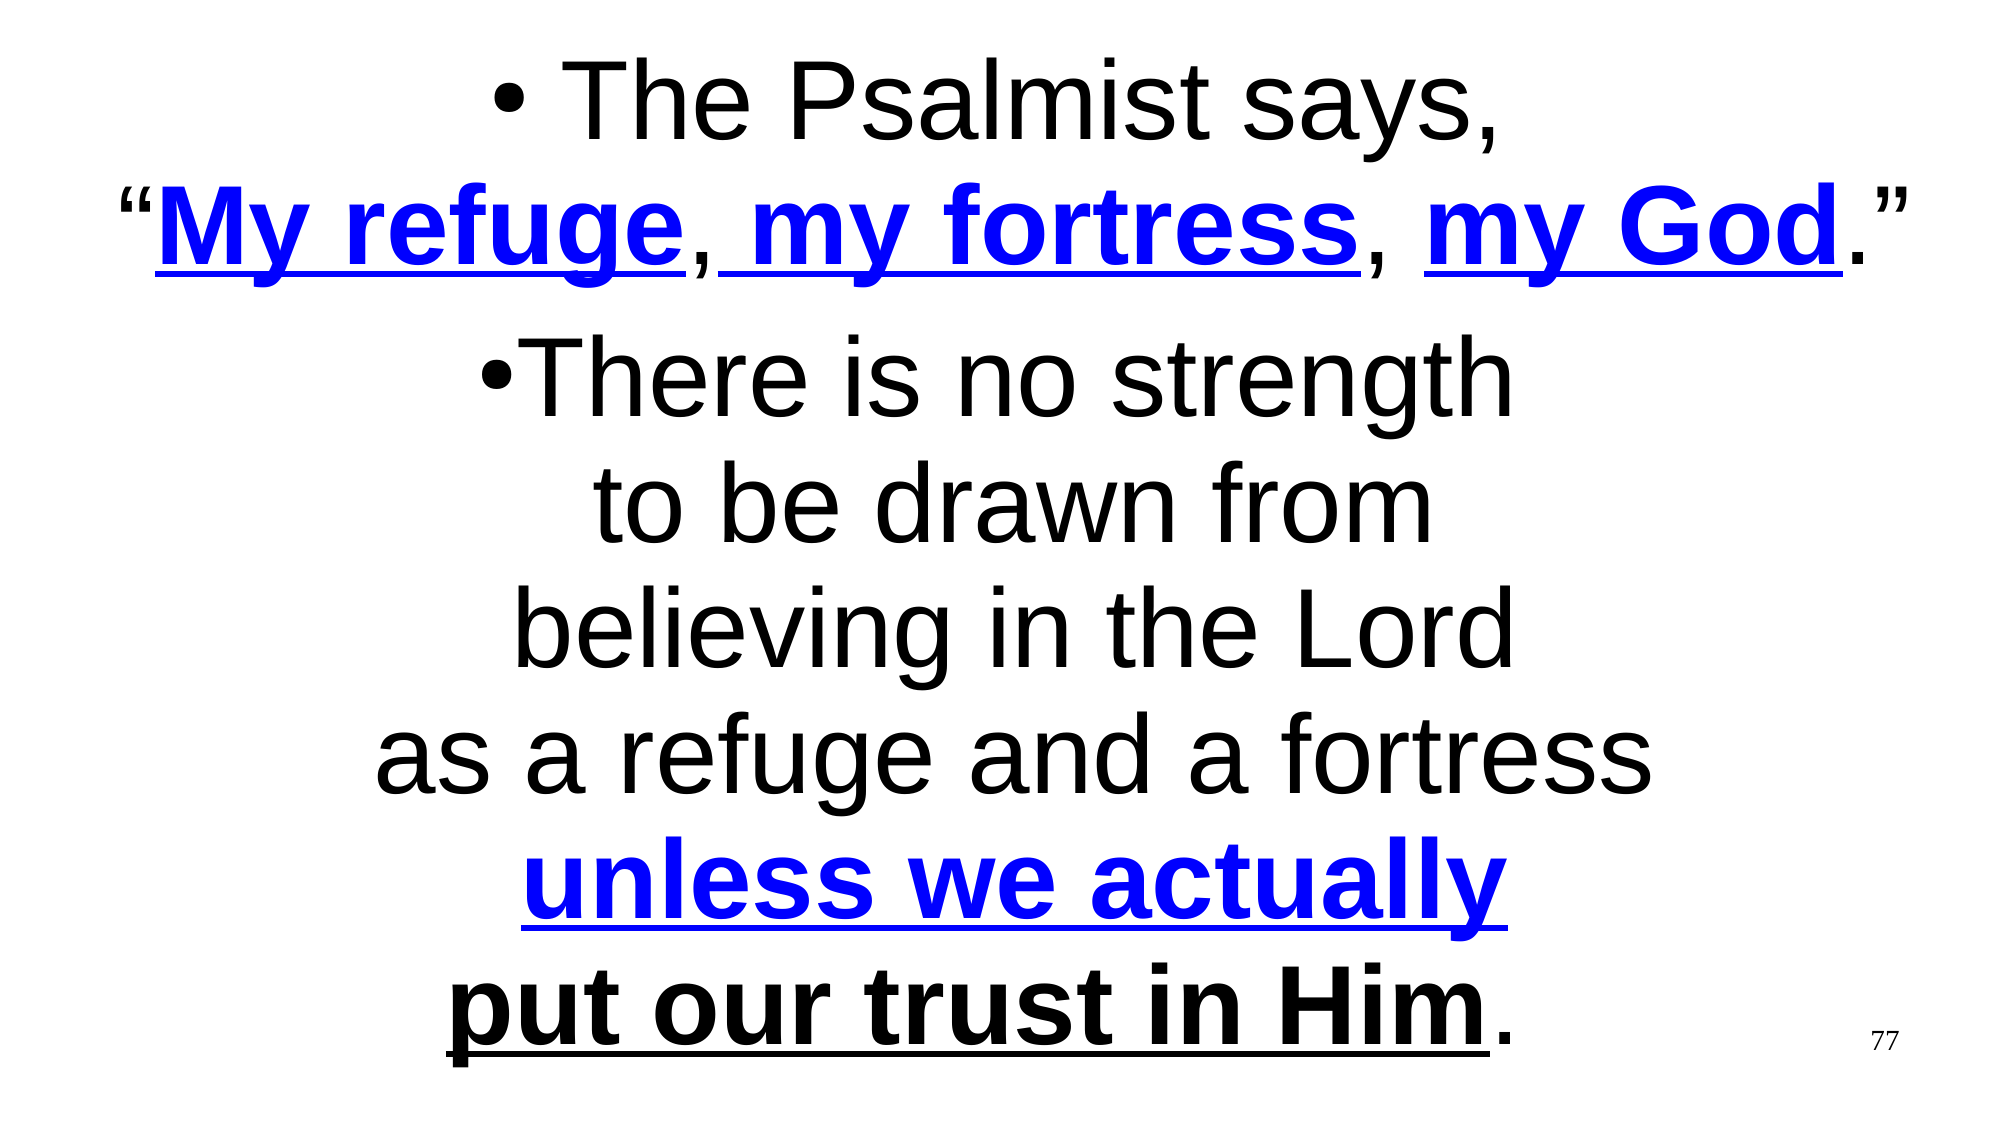

# The Psalmist says, “My refuge, my fortress, my God.”
There is no strength
to be drawn from
believing in the Lord
as a refuge and a fortress
unless we actually
put our trust in Him.
77